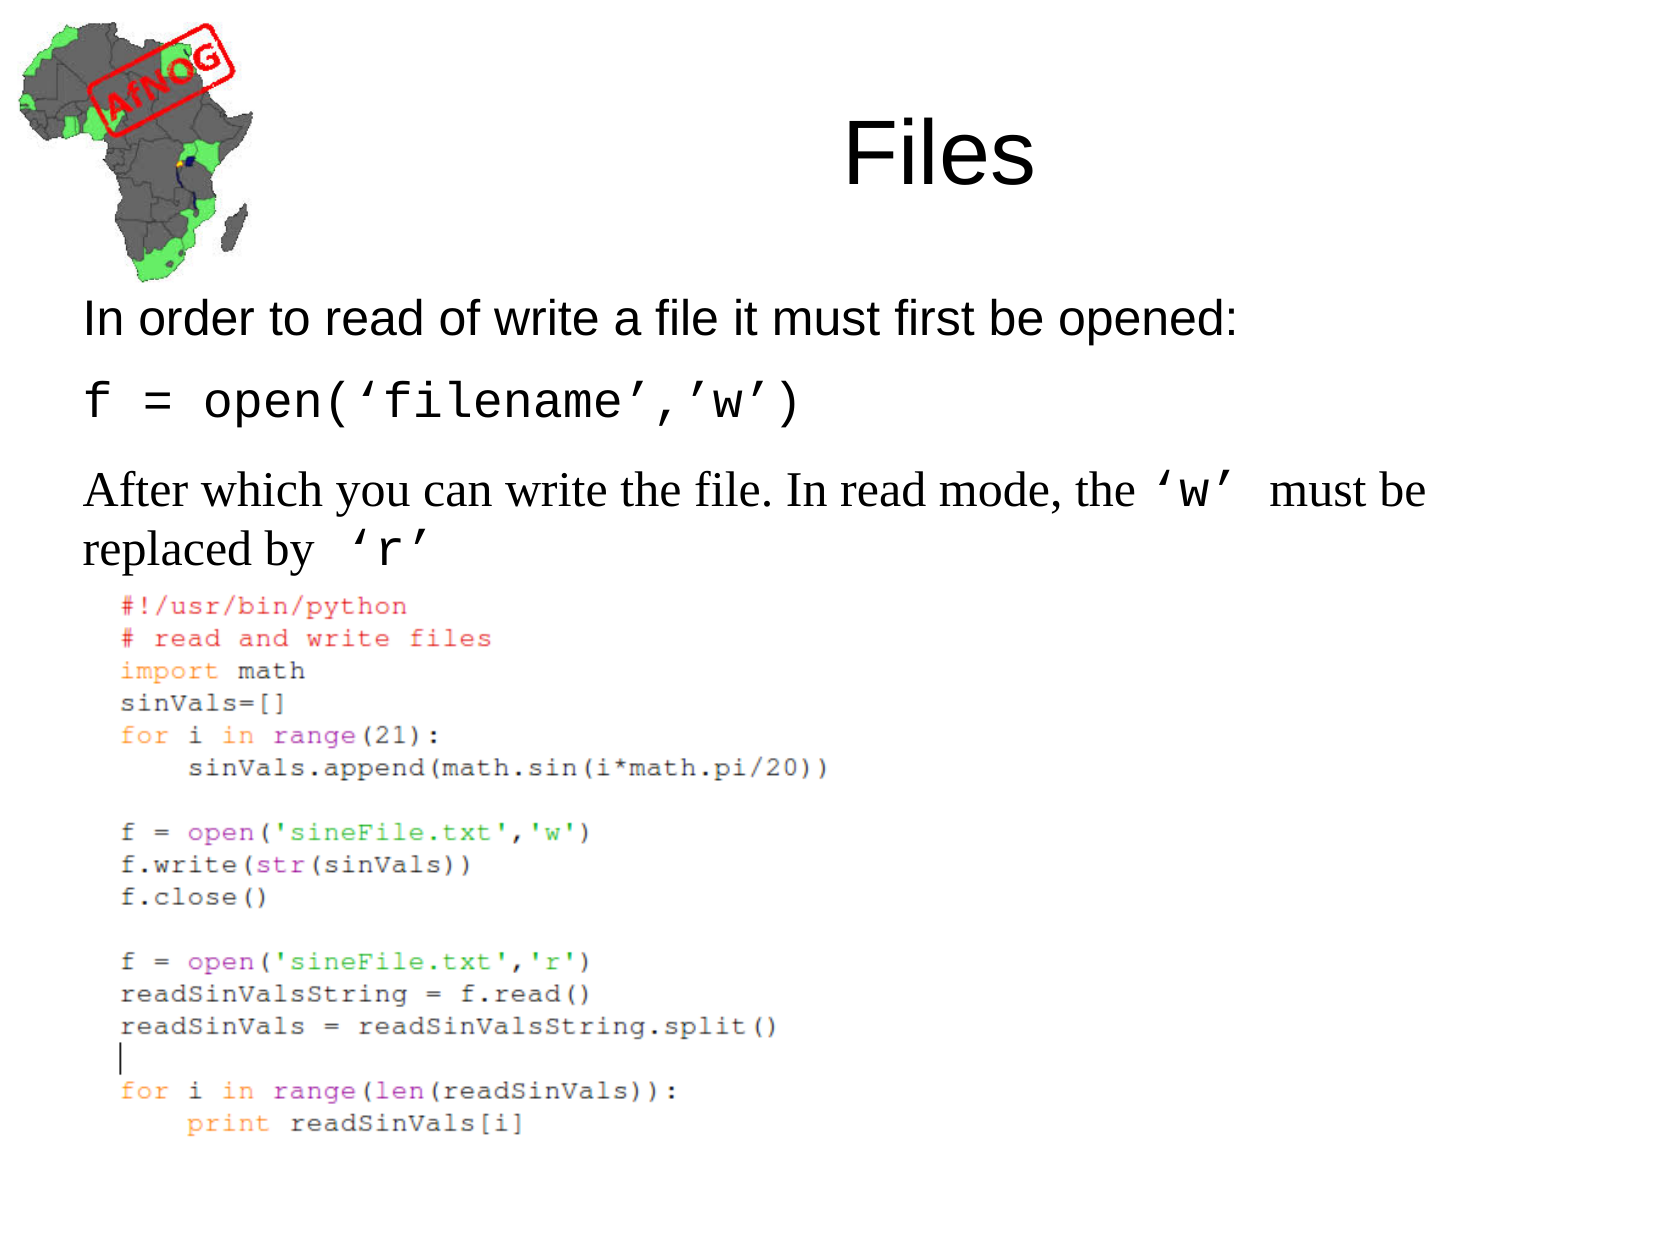

# Files
In order to read of write a file it must first be opened:
f = open(‘filename’,’w’)
After which you can write the file. In read mode, the ‘w’ must be replaced by ‘r’